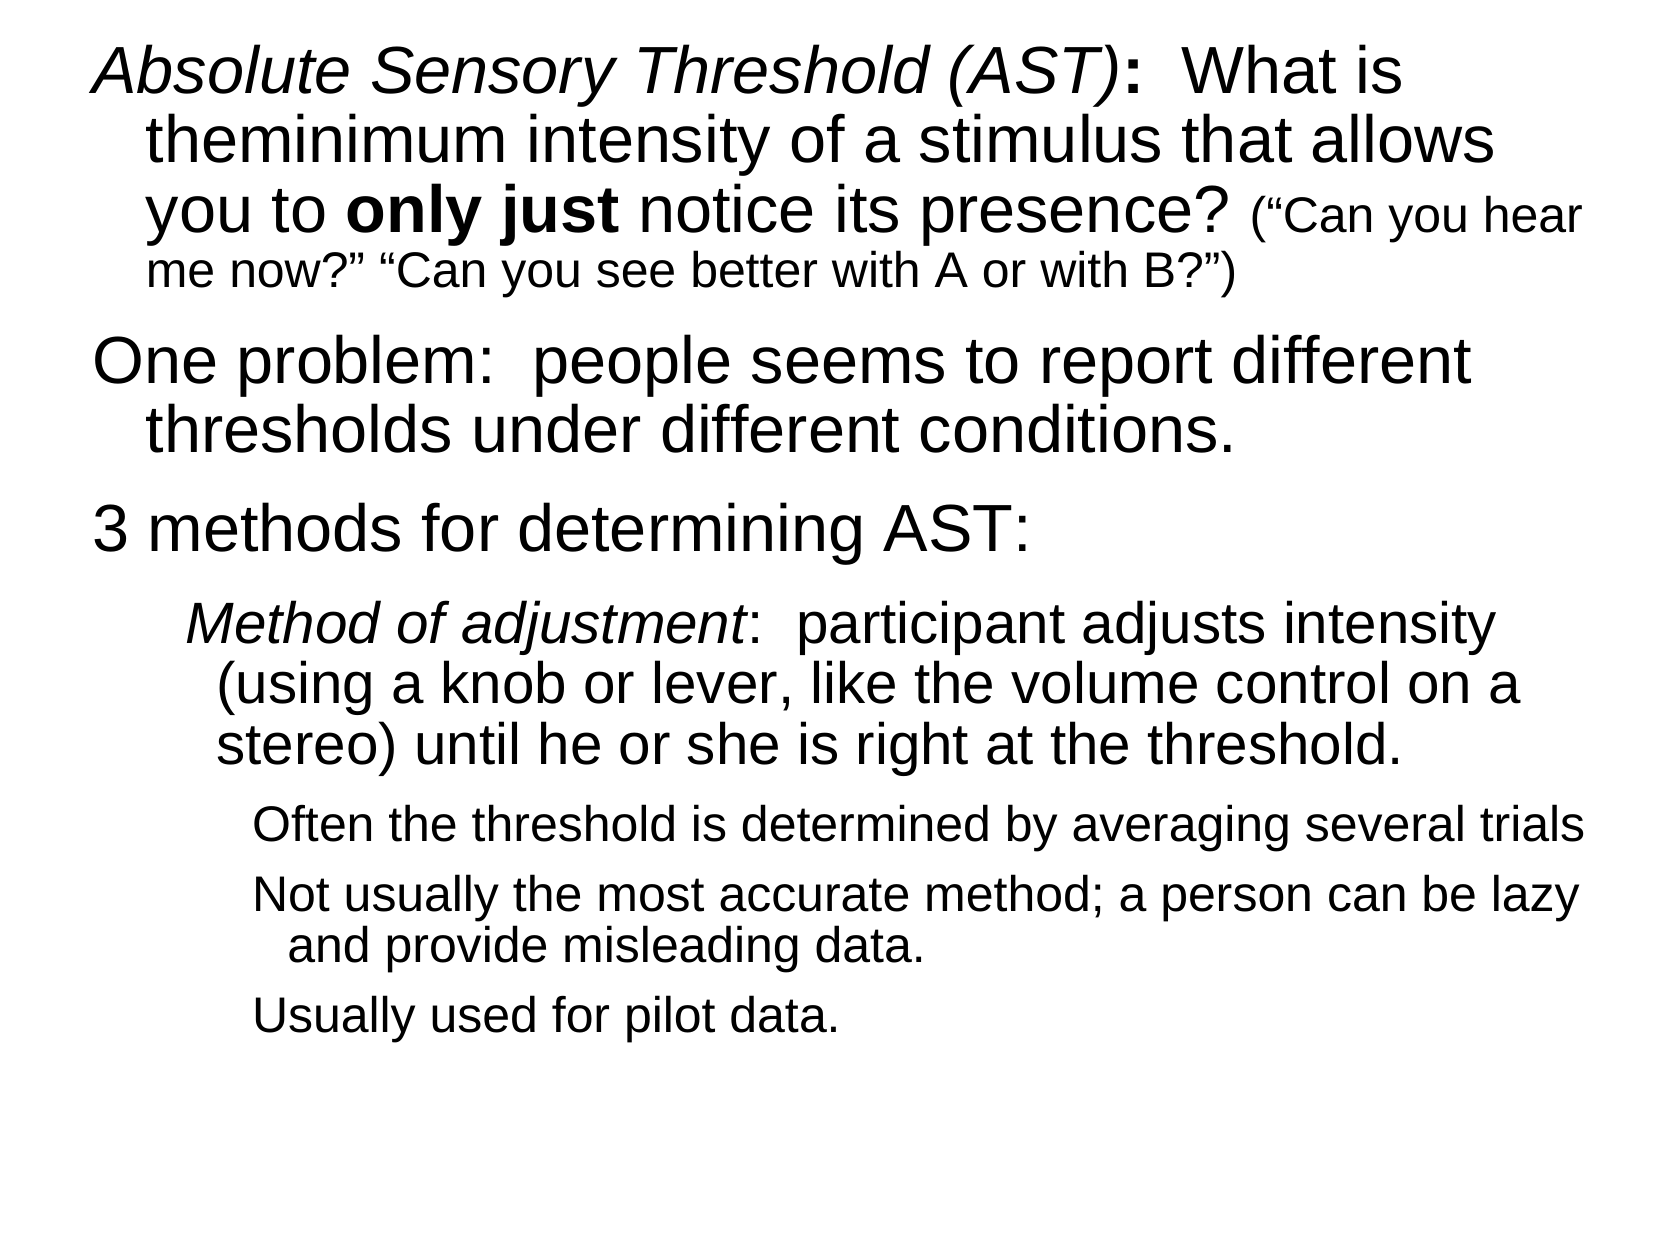

# Absolute Sensory Threshold (AST): What is theminimum intensity of a stimulus that allows you to only just notice its presence? (“Can you hear me now?” “Can you see better with A or with B?”)
One problem: people seems to report different thresholds under different conditions.
3 methods for determining AST:
 Method of adjustment: participant adjusts intensity (using a knob or lever, like the volume control on a stereo) until he or she is right at the threshold.
Often the threshold is determined by averaging several trials
Not usually the most accurate method; a person can be lazy and provide misleading data.
Usually used for pilot data.